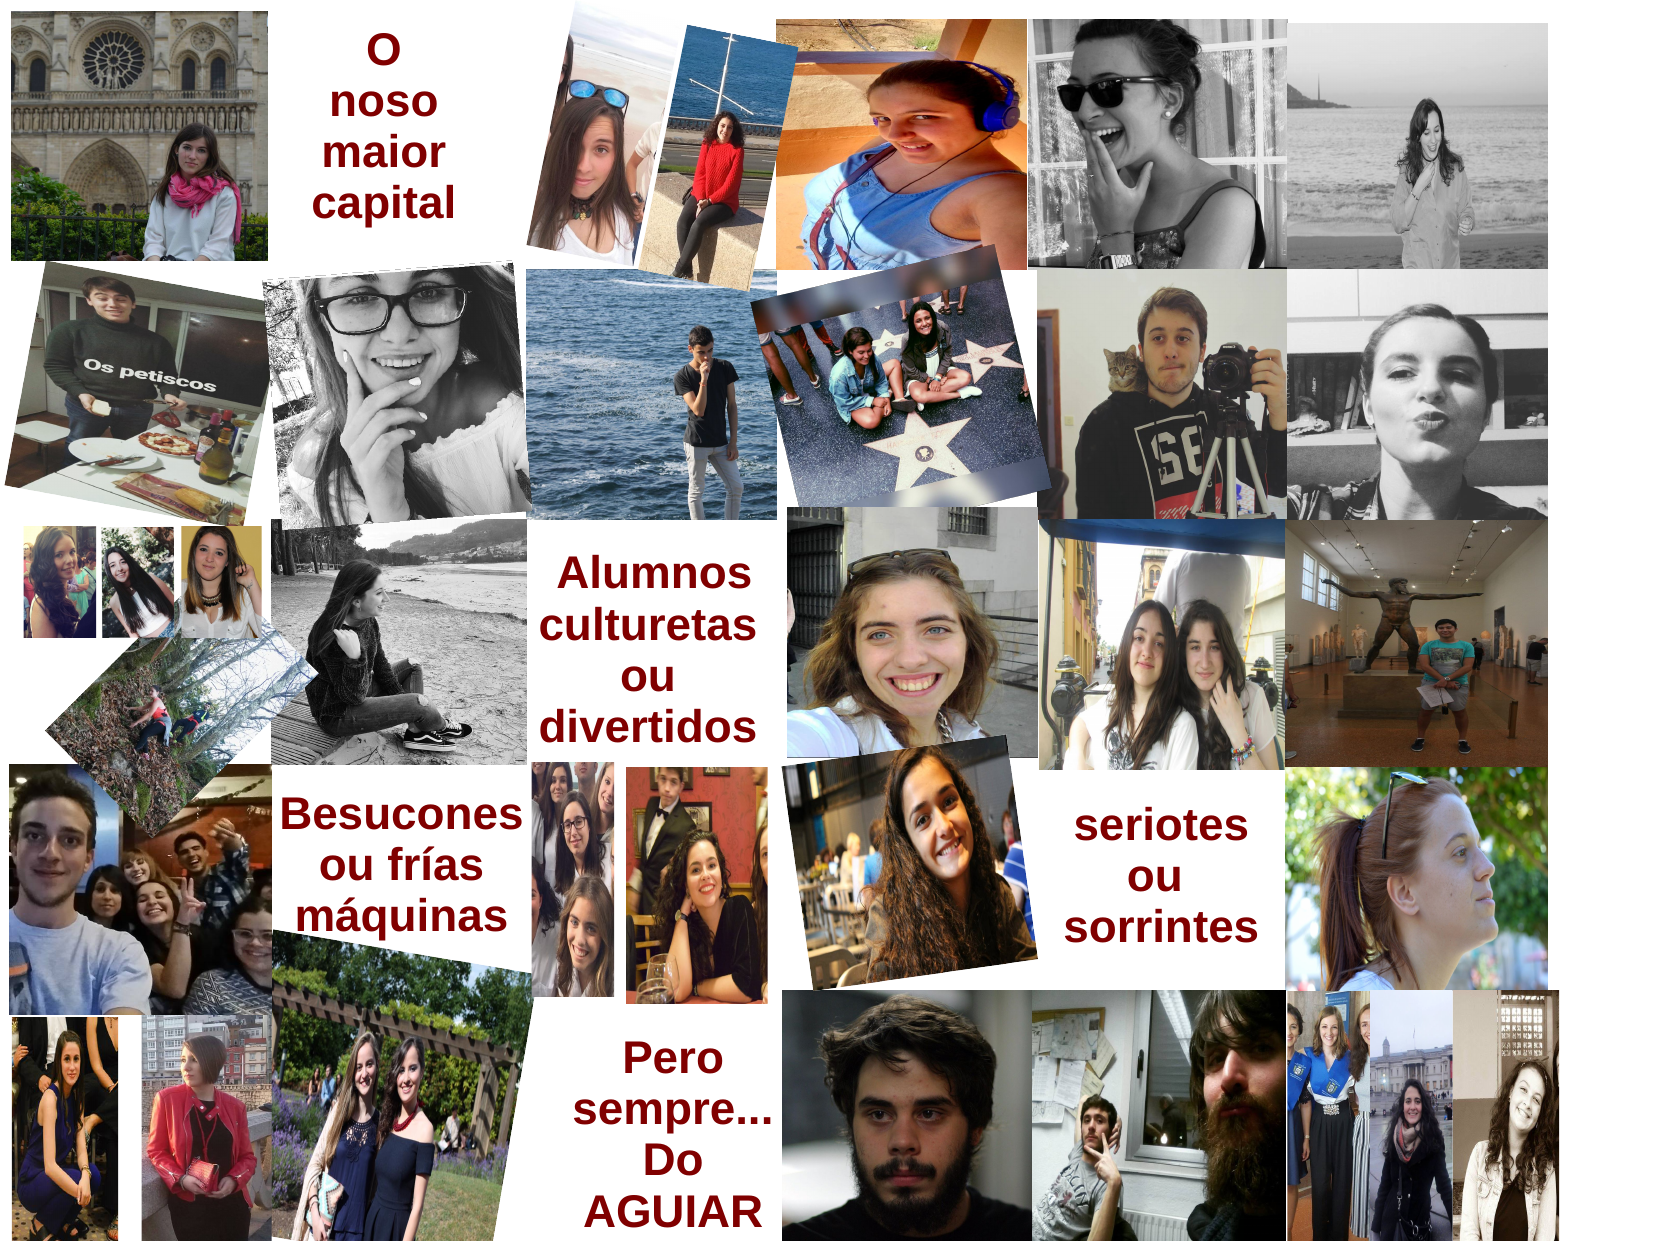

O noso
maior capital
 Alumnos culturetas ou divertidos
Besucones
ou frías
máquinas
seriotes
ou
sorrintes
Pero sempre...
Do AGUIAR